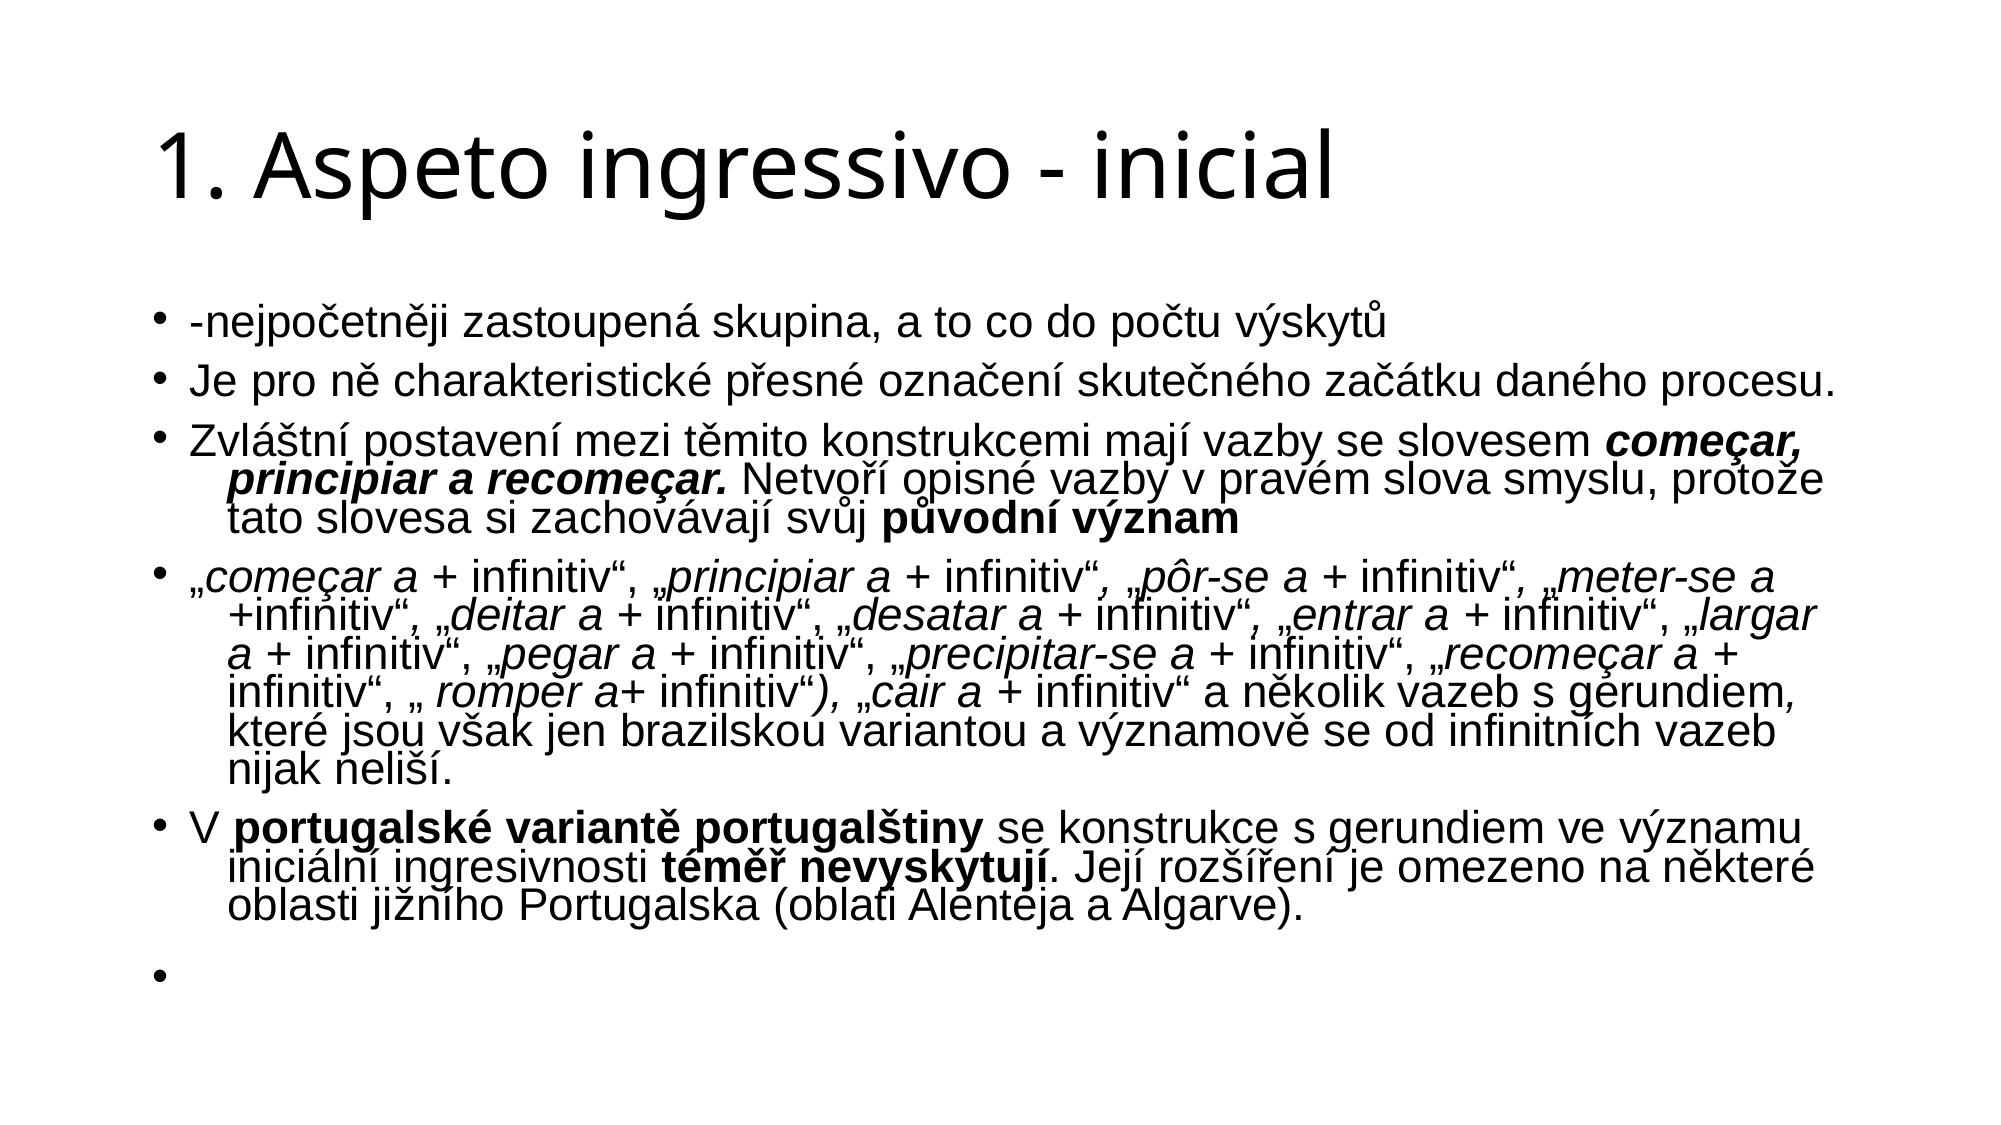

# 1. Aspeto ingressivo - inicial
-nejpočetněji zastoupená skupina, a to co do počtu výskytů
Je pro ně charakteristické přesné označení skutečného začátku daného procesu.
Zvláštní postavení mezi těmito konstrukcemi mají vazby se slovesem começar, principiar a recomeçar. Netvoří opisné vazby v pravém slova smyslu, protože tato slovesa si zachovávají svůj původní význam
„começar a + infinitiv“, „principiar a + infinitiv“, „pôr-se a + infinitiv“, „meter-se a +infinitiv“, „deitar a + infinitiv“, „desatar a + infinitiv“, „entrar a + infinitiv“, „largar a + infinitiv“, „pegar a + infinitiv“, „precipitar-se a + infinitiv“, „recomeçar a + infinitiv“, „ romper a+ infinitiv“), „cair a + infinitiv“ a několik vazeb s gerundiem, které jsou však jen brazilskou variantou a významově se od infinitních vazeb nijak neliší.
V portugalské variantě portugalštiny se konstrukce s gerundiem ve významu iniciální ingresivnosti téměř nevyskytují. Její rozšíření je omezeno na některé oblasti jižního Portugalska (oblati Alenteja a Algarve).